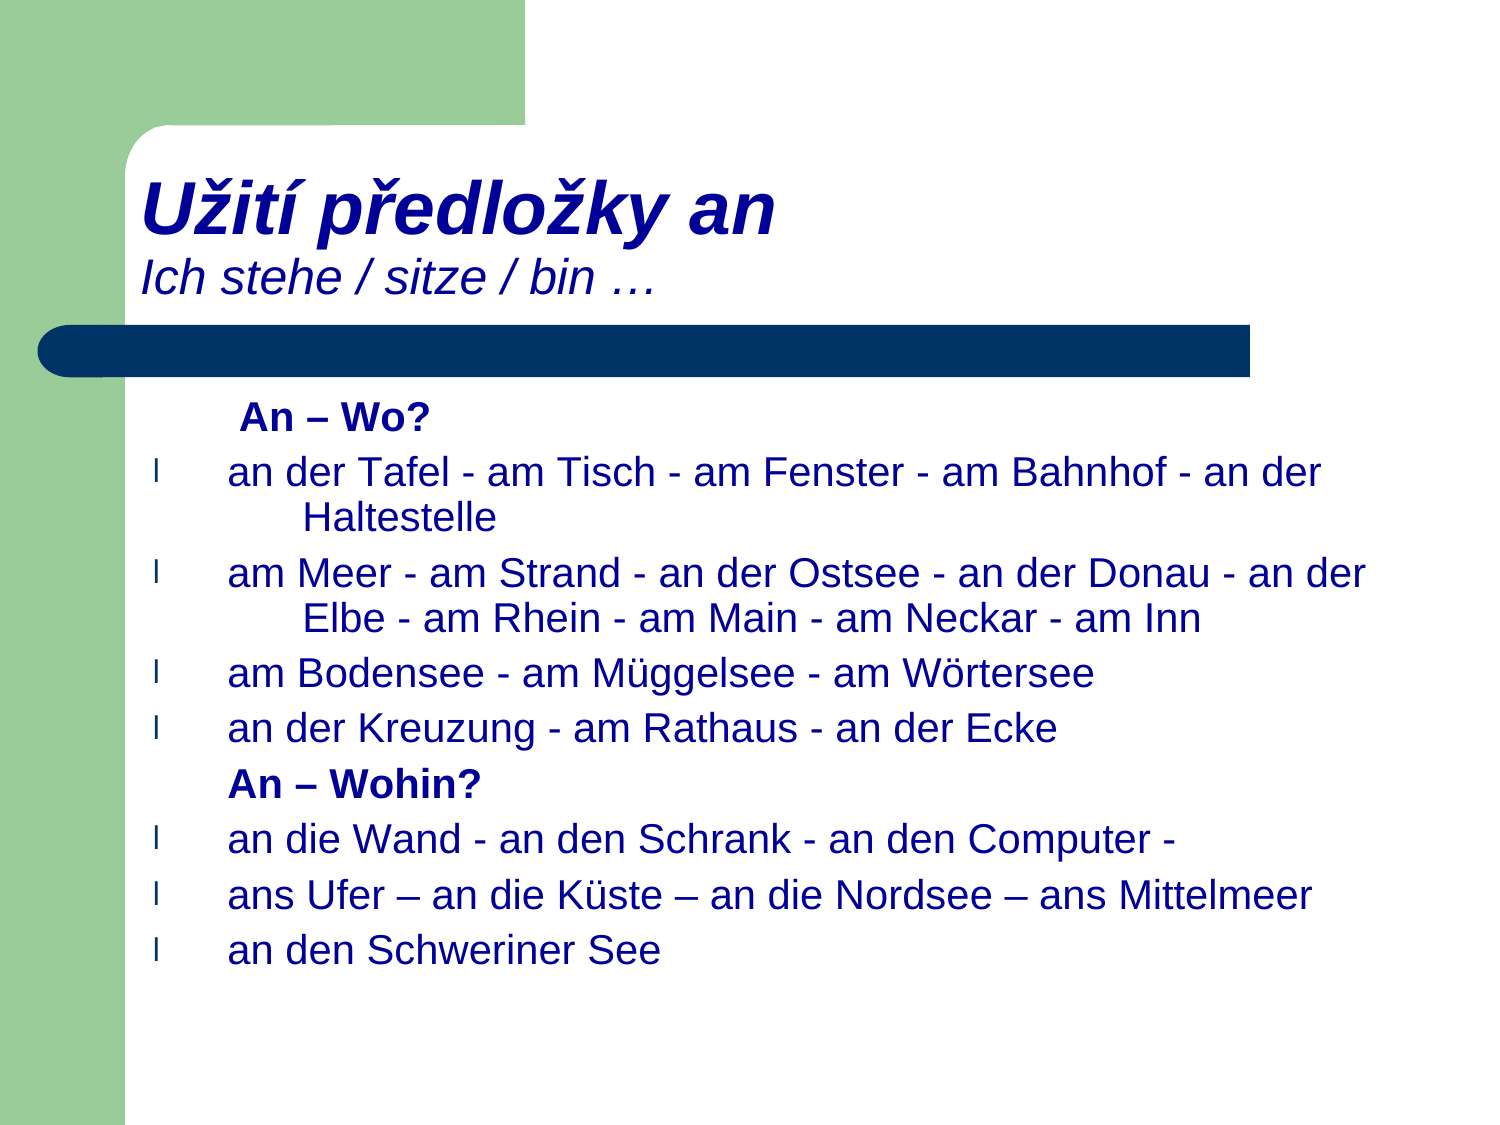

# Užití předložky an Ich stehe / sitze / bin …
 An – Wo?
an der Tafel - am Tisch - am Fenster - am Bahnhof - an der Haltestelle
am Meer - am Strand - an der Ostsee - an der Donau - an der Elbe - am Rhein - am Main - am Neckar - am Inn
am Bodensee - am Müggelsee - am Wörtersee
an der Kreuzung - am Rathaus - an der Ecke
An – Wohin?
an die Wand - an den Schrank - an den Computer -
ans Ufer – an die Küste – an die Nordsee – ans Mittelmeer
an den Schweriner See